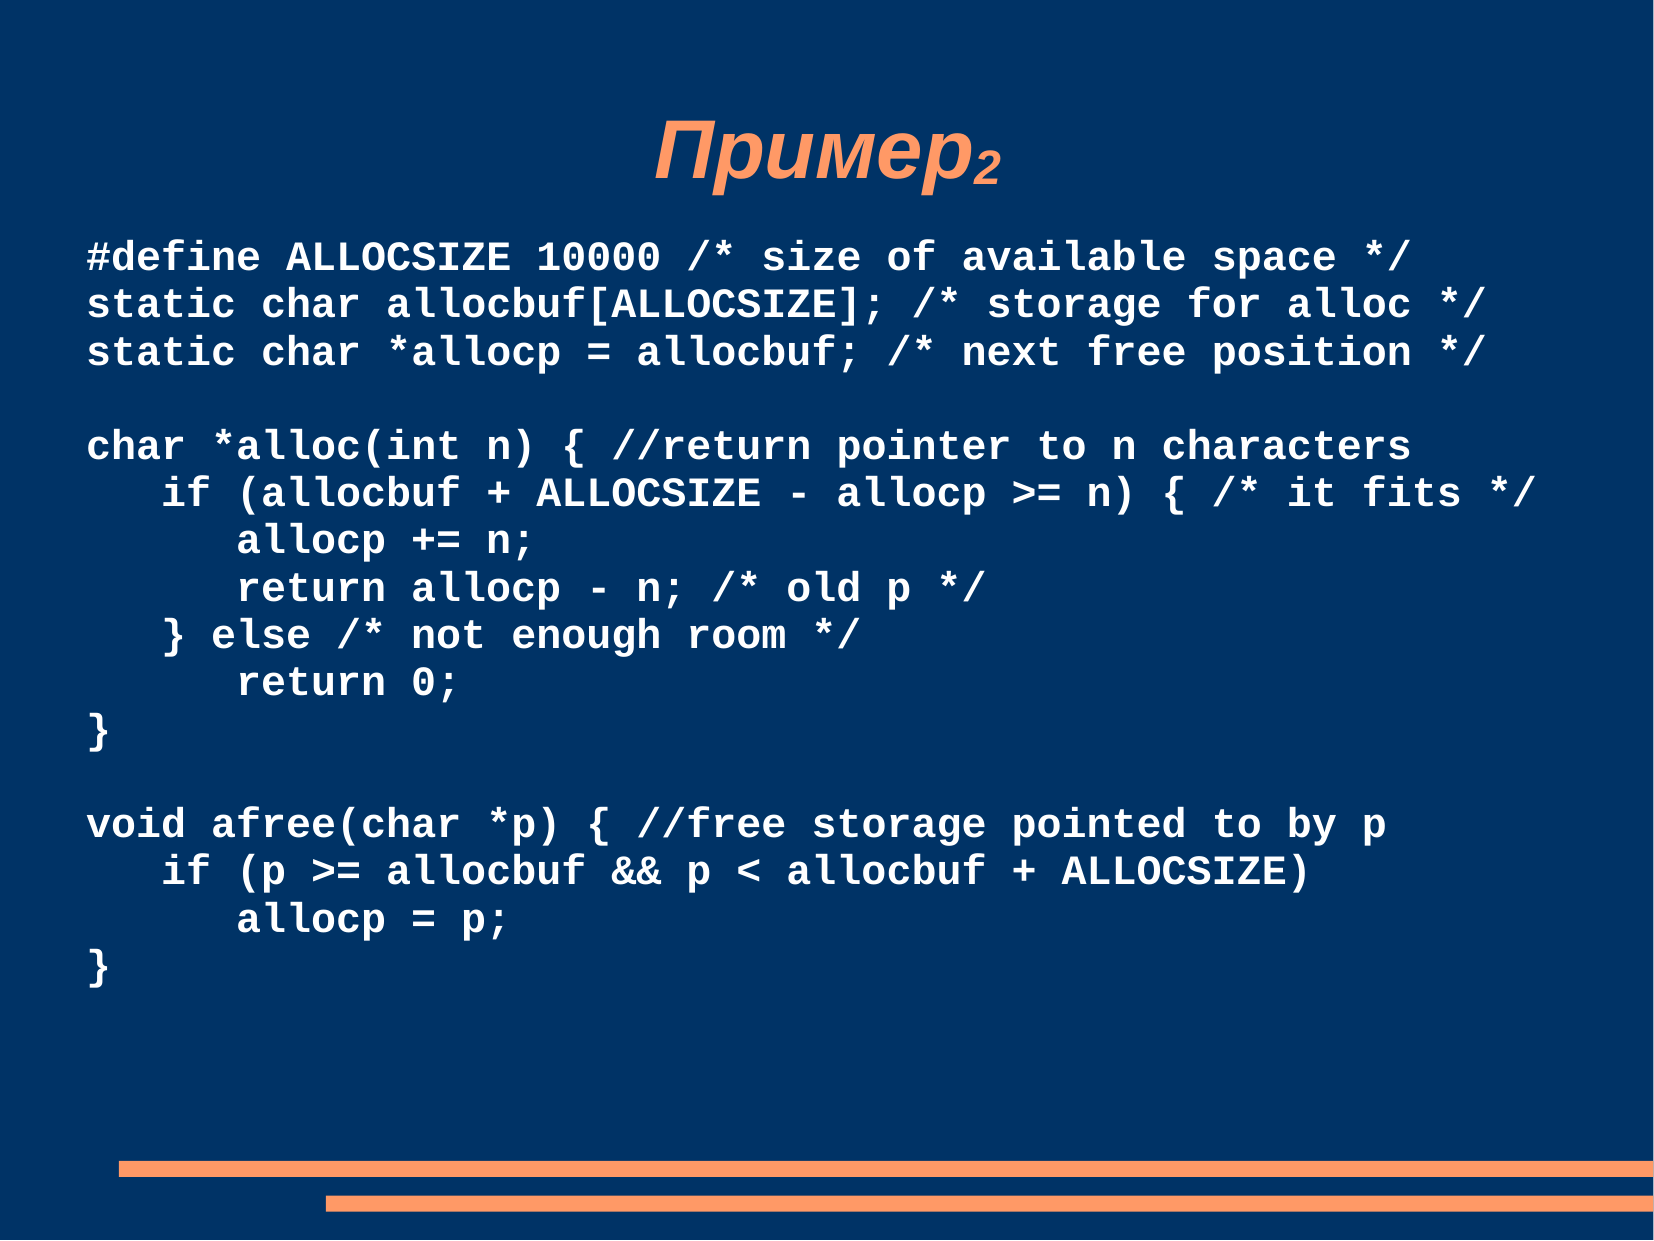

# Пример2
#define ALLOCSIZE 10000 /* size of available space */
static char allocbuf[ALLOCSIZE]; /* storage for alloc */
static char *allocp = allocbuf; /* next free position */
char *alloc(int n) { //return pointer to n characters
	if (allocbuf + ALLOCSIZE - allocp >= n) { /* it fits */
		allocp += n;
		return allocp - n; /* old p */
	} else /* not enough room */
		return 0;
}
void afree(char *p) { //free storage pointed to by p
	if (p >= allocbuf && p < allocbuf + ALLOCSIZE)
		allocp = p;
}